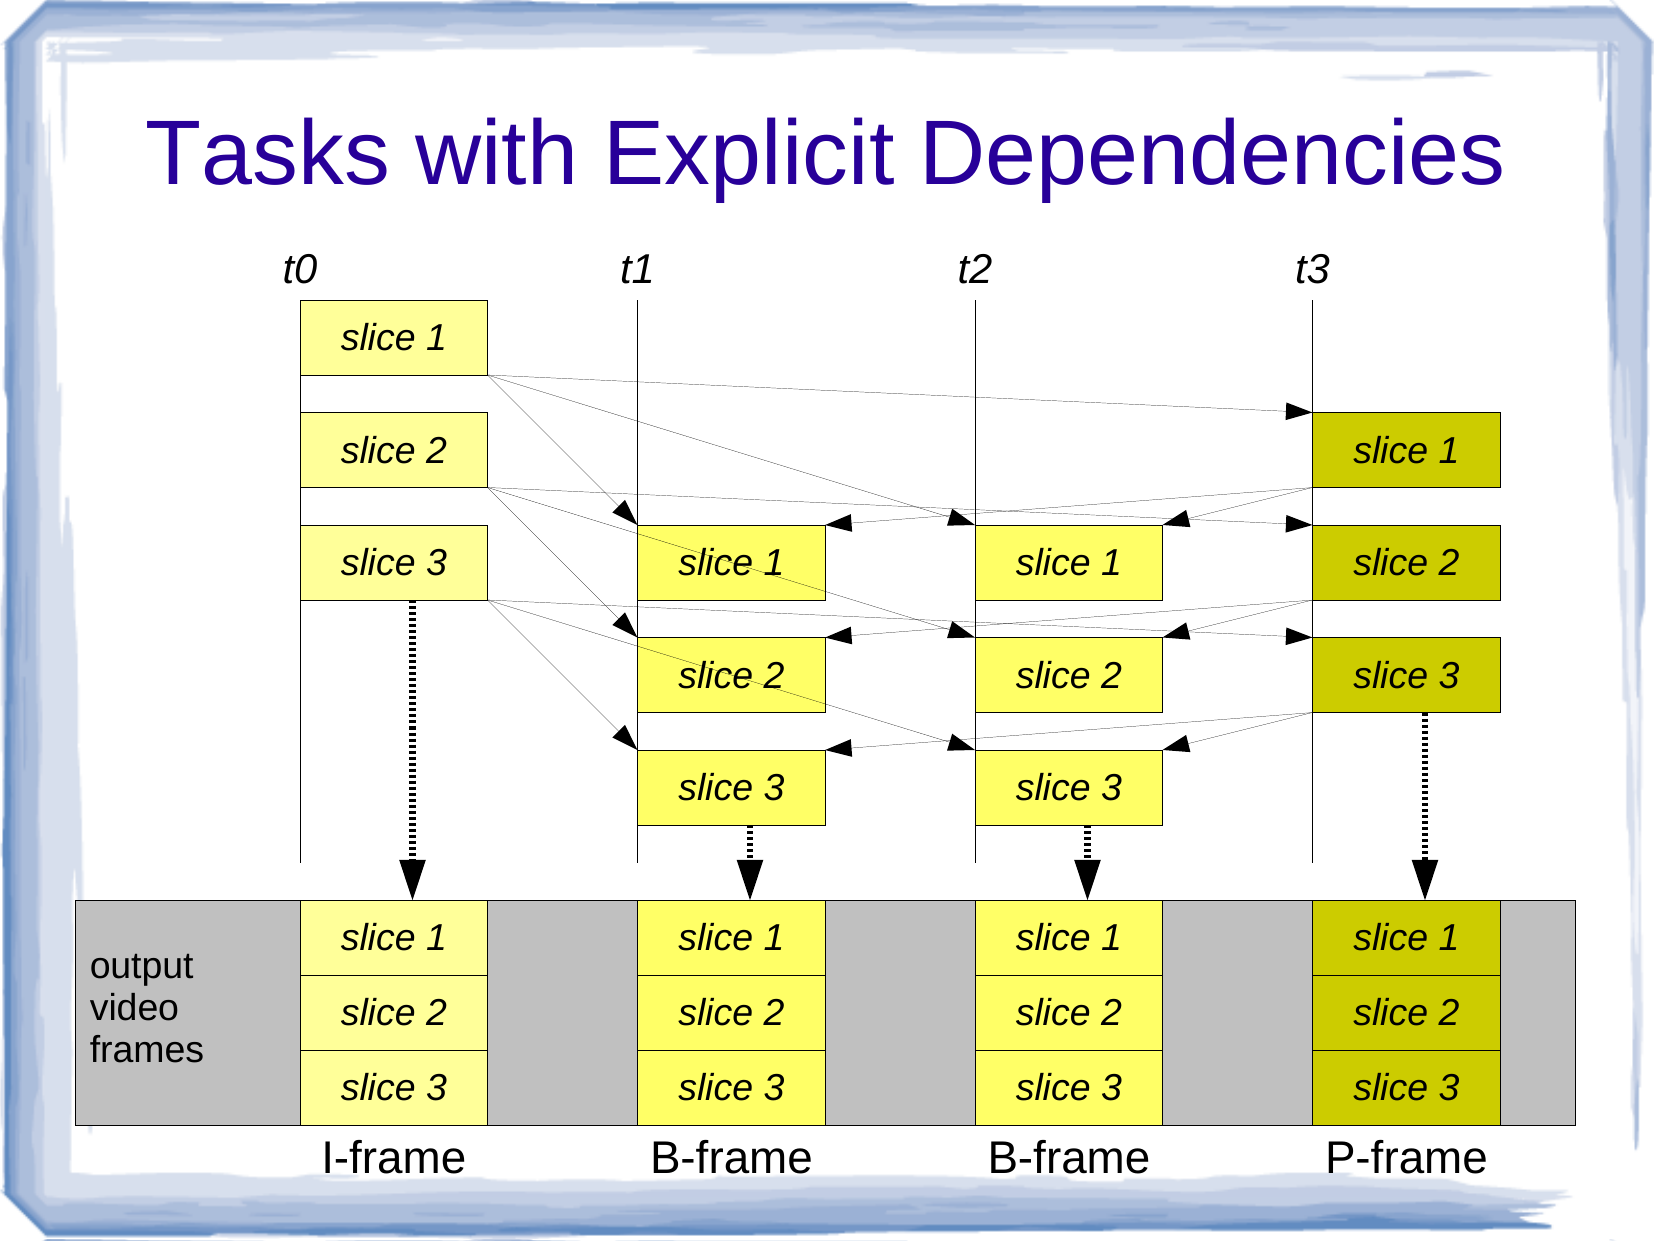

# Tasks with Explicit Dependencies
t0
t1
t2
t3
slice 1
slice 2
slice 1
slice 3
slice 1
slice 1
slice 2
slice 2
slice 2
slice 3
slice 3
slice 3
slice 1
slice 1
slice 1
slice 1
output
video
frames
slice 2
slice 2
slice 2
slice 2
slice 3
slice 3
slice 3
slice 3
I-frame
B-frame
B-frame
P-frame